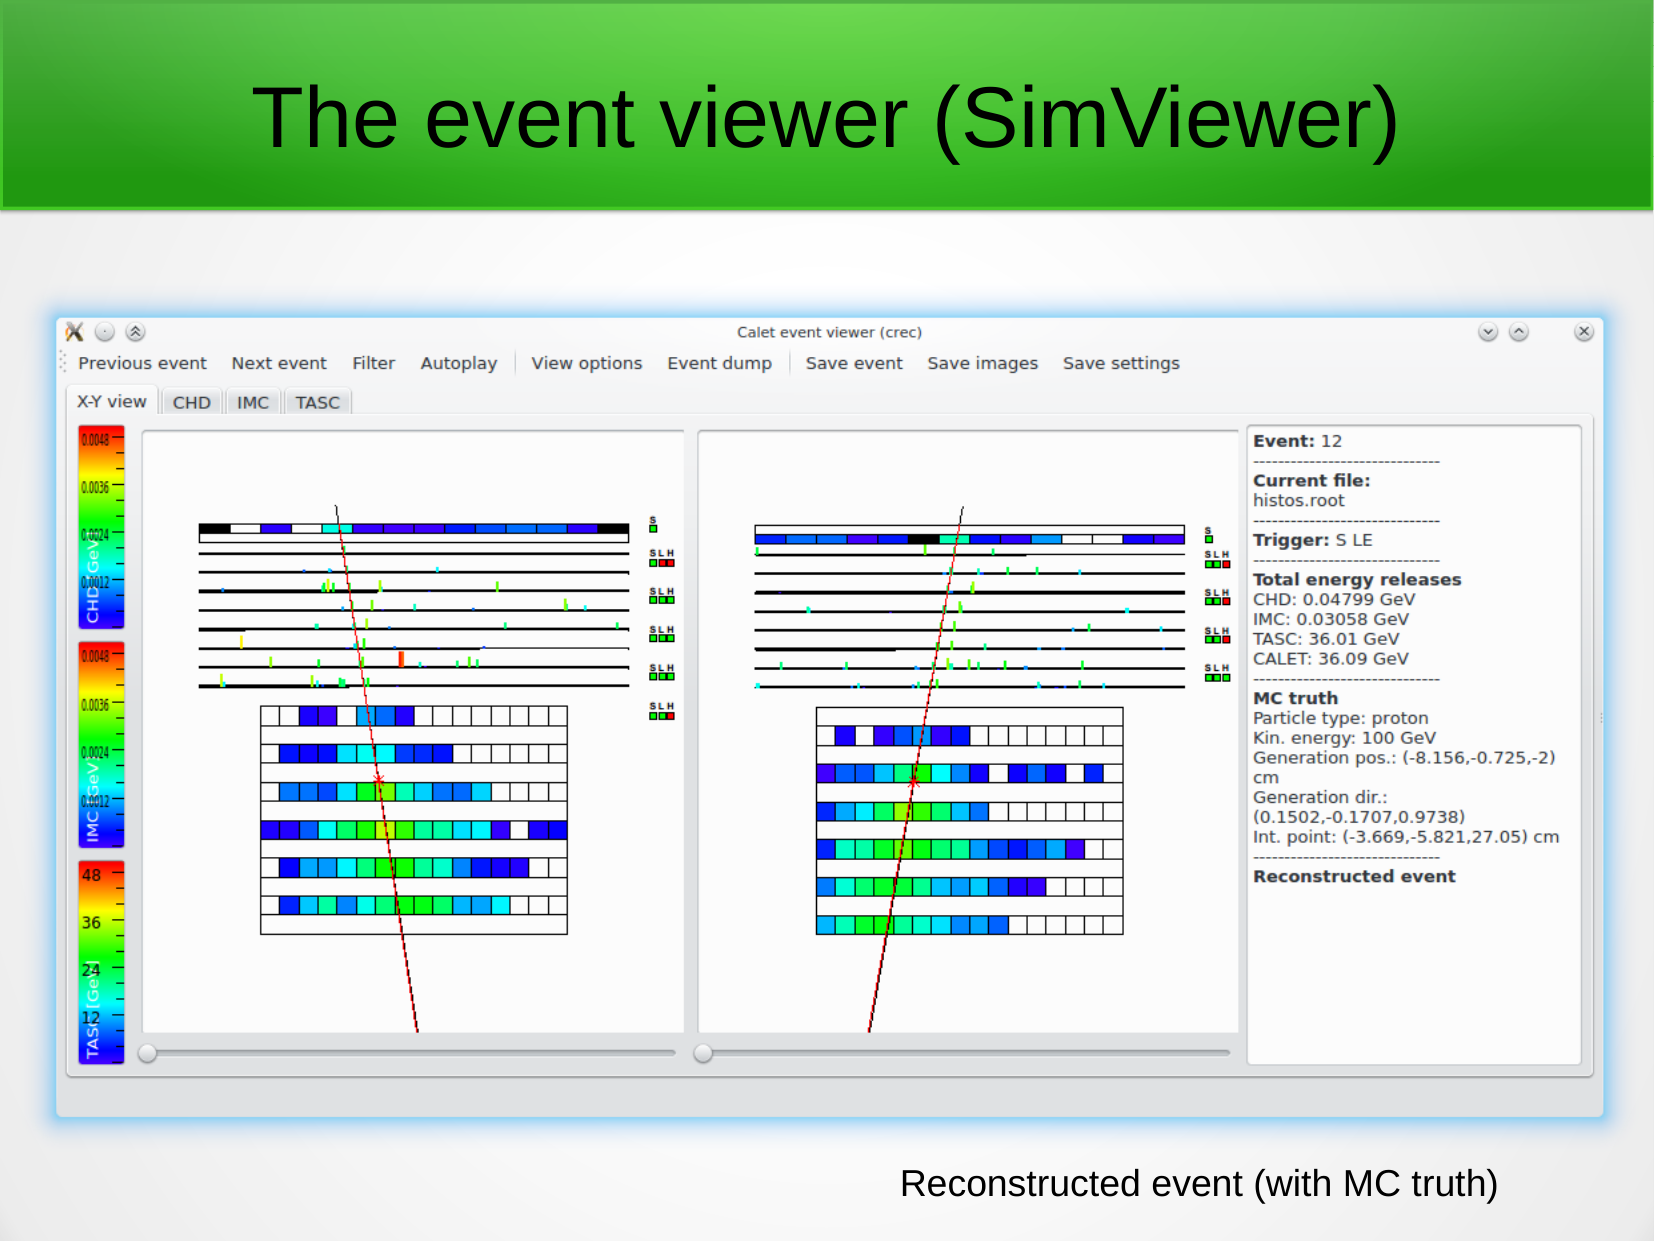

# The event viewer (SimViewer)
Reconstructed event (with MC truth)